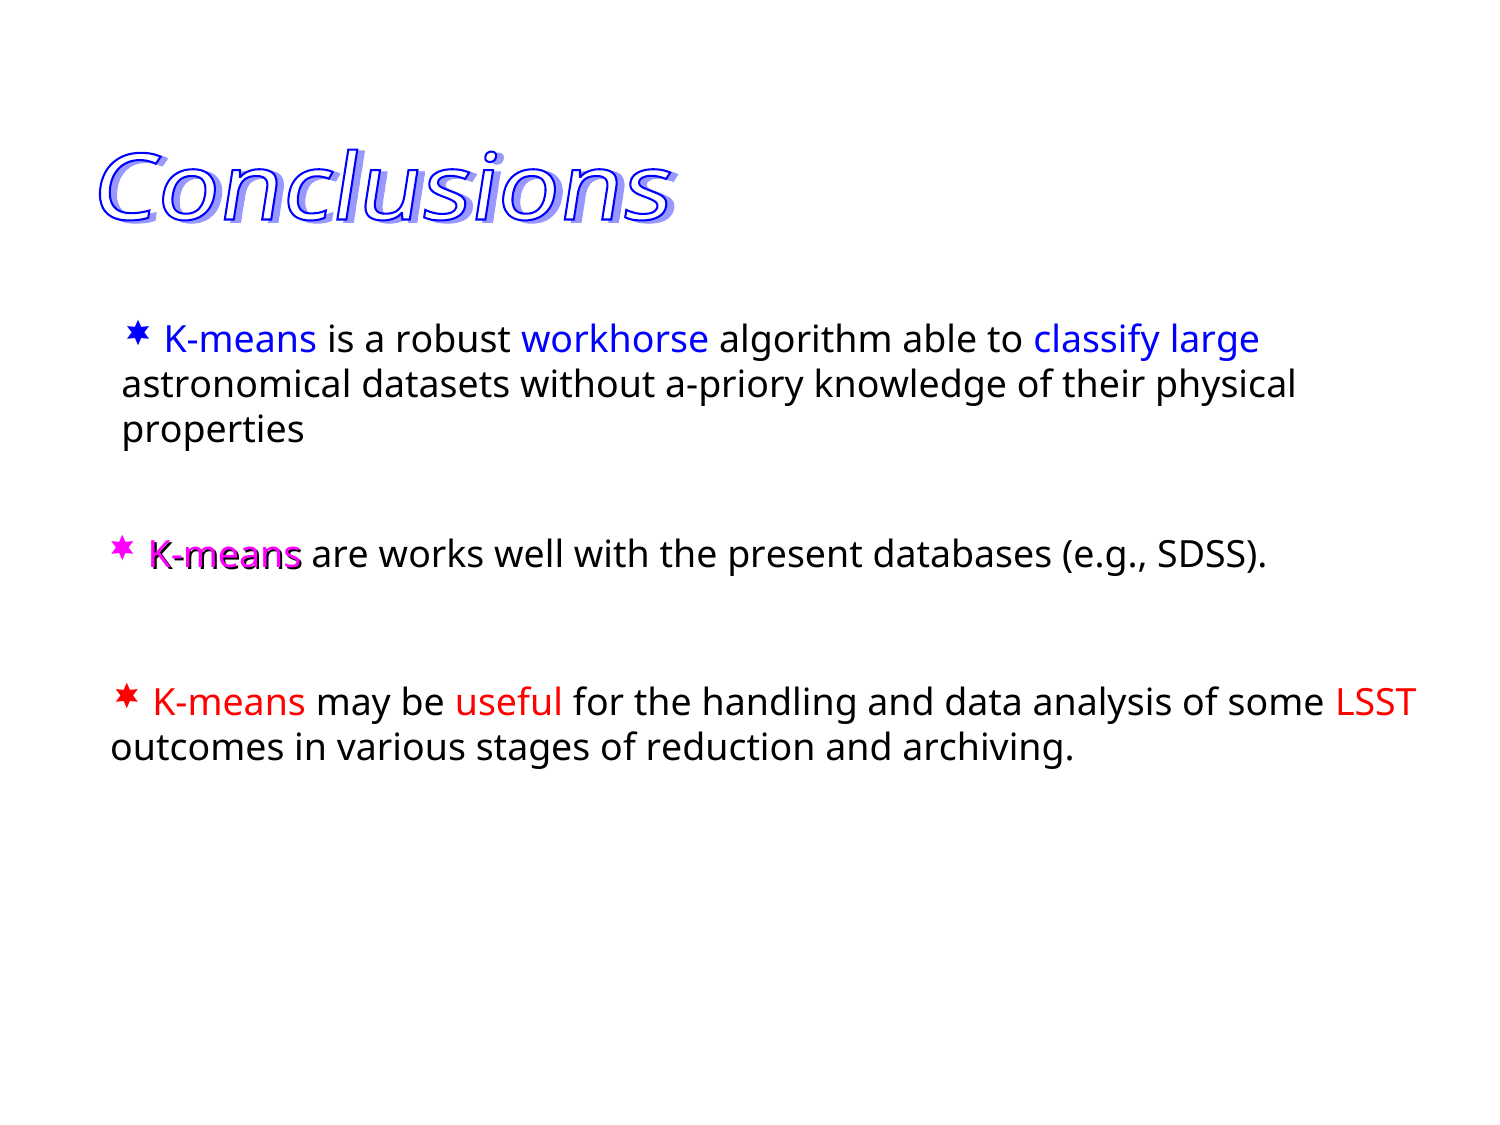

Conclusions
 K-means is a robust workhorse algorithm able to classify large astronomical datasets without a-priory knowledge of their physical properties
 K-means are works well with the present databases (e.g., SDSS).
 K-means may be useful for the handling and data analysis of some LSST outcomes in various stages of reduction and archiving.